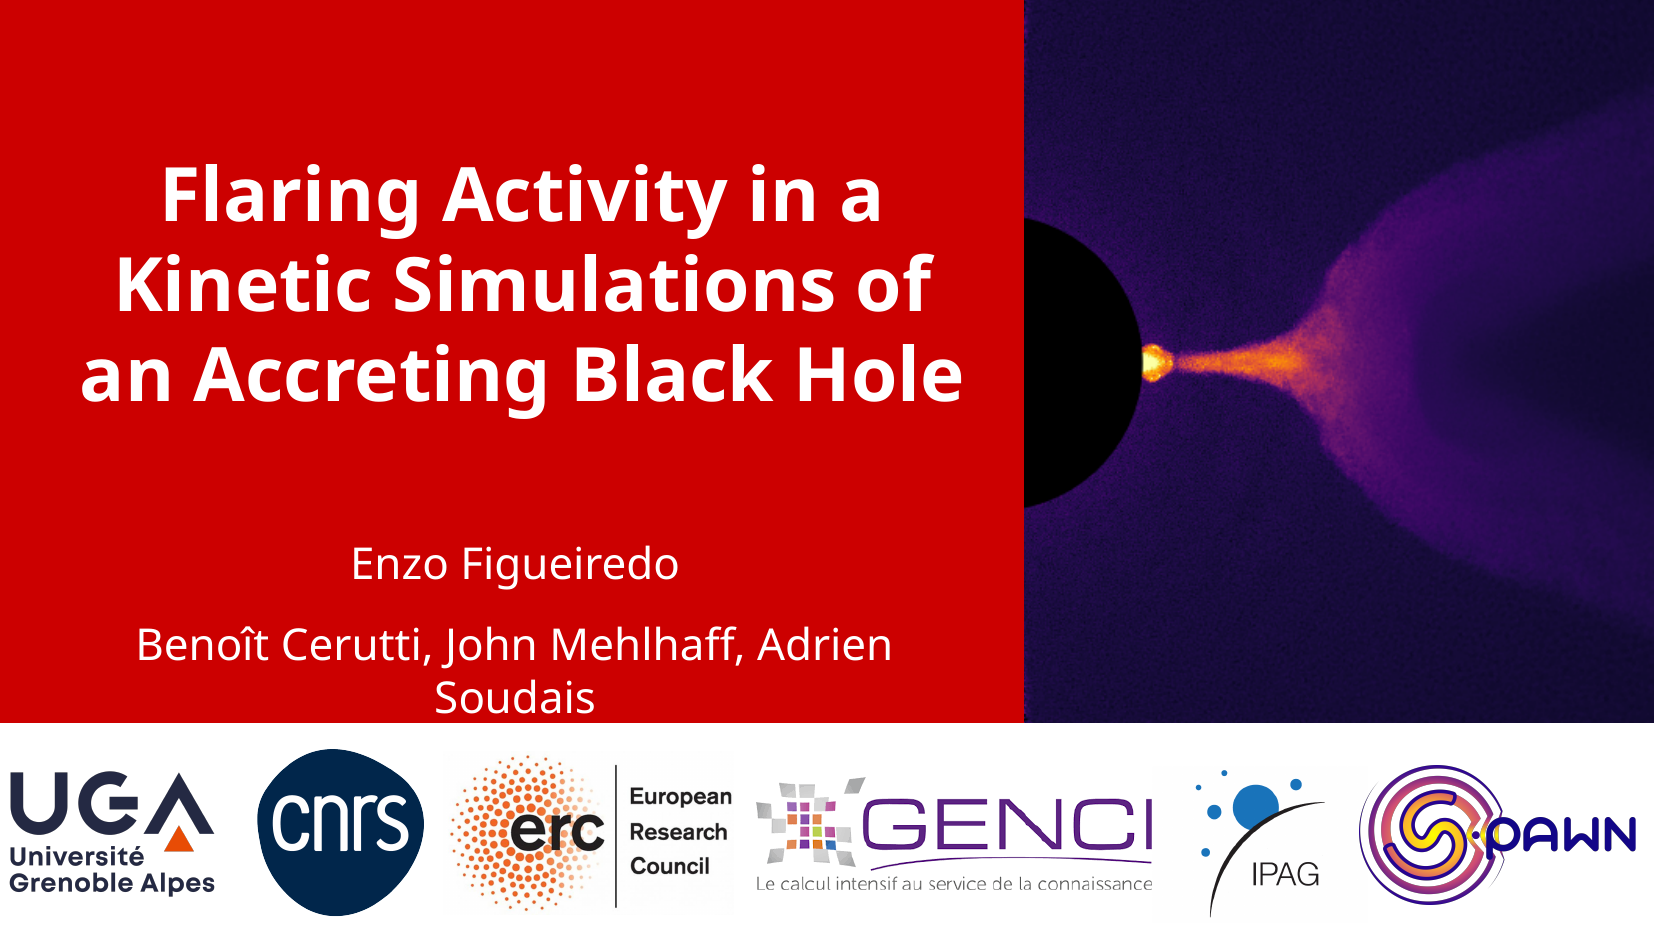

# Flaring Activity in a Kinetic Simulations of an Accreting Black Hole
Enzo Figueiredo
Benoît Cerutti, John Mehlhaff, Adrien Soudais